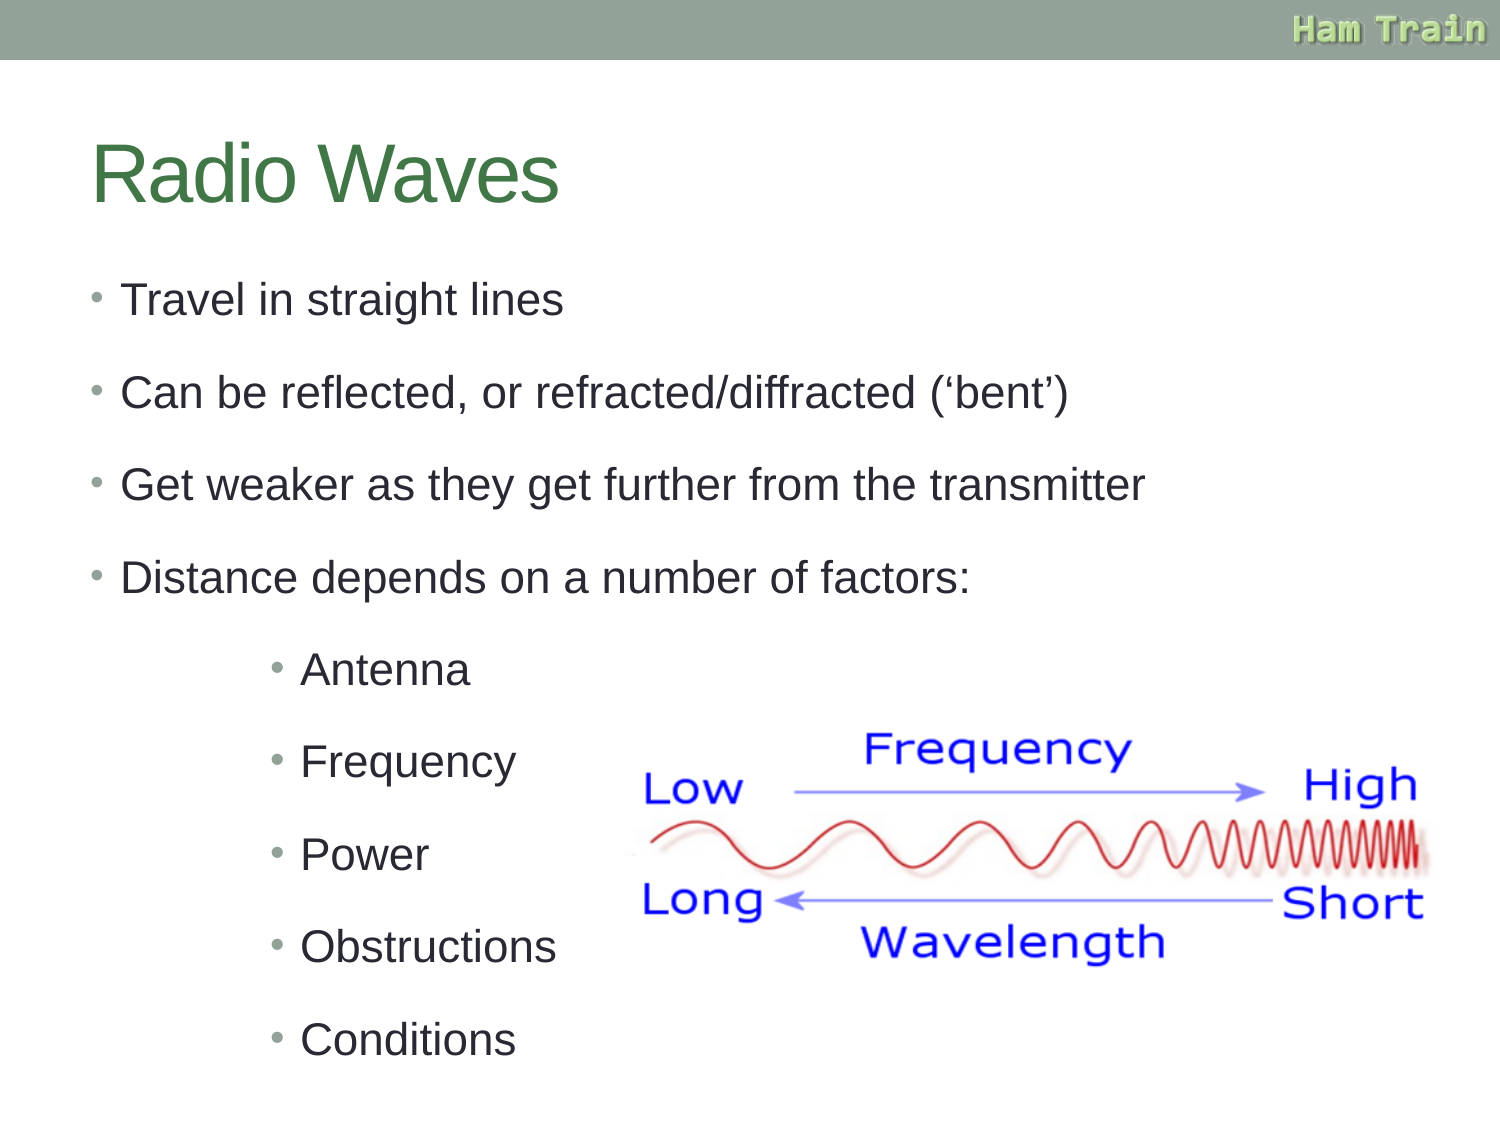

# Radio Waves
Travel in straight lines
Can be reflected, or refracted/diffracted (‘bent’)
Get weaker as they get further from the transmitter
Distance depends on a number of factors:
Antenna
Frequency
Power
Obstructions
Conditions